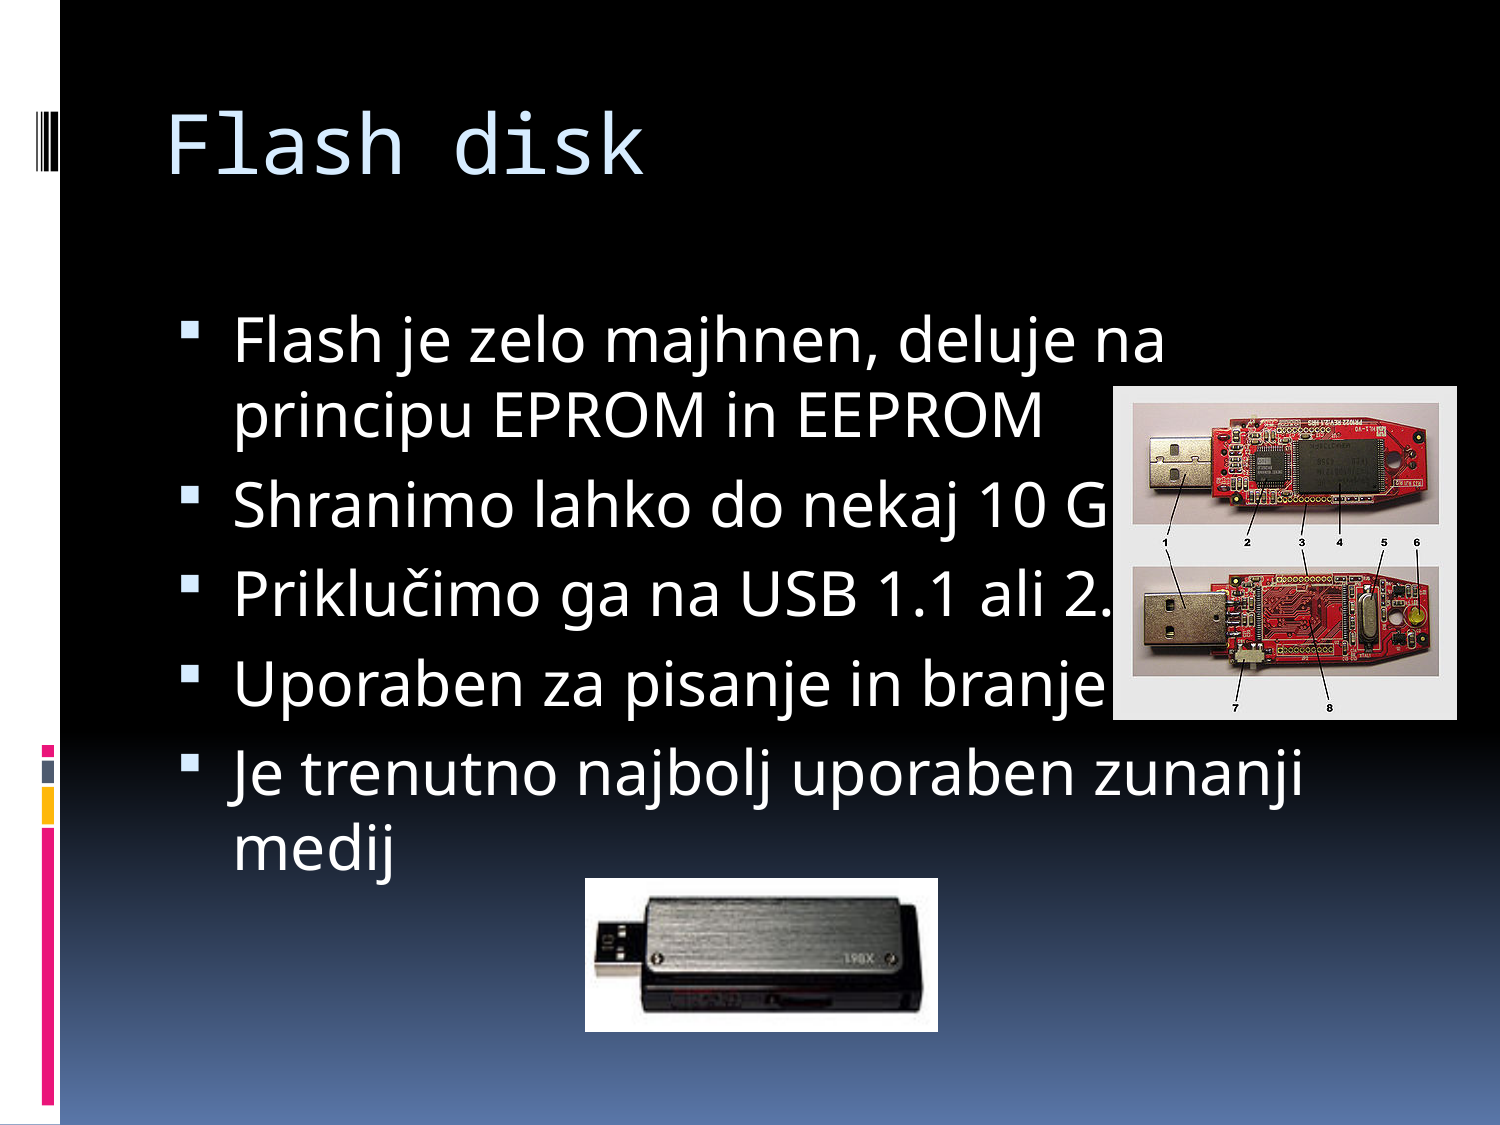

# Flash disk
Flash je zelo majhnen, deluje na principu EPROM in EEPROM
Shranimo lahko do nekaj 10 GB
Priklučimo ga na USB 1.1 ali 2.0
Uporaben za pisanje in branje
Je trenutno najbolj uporaben zunanji medij